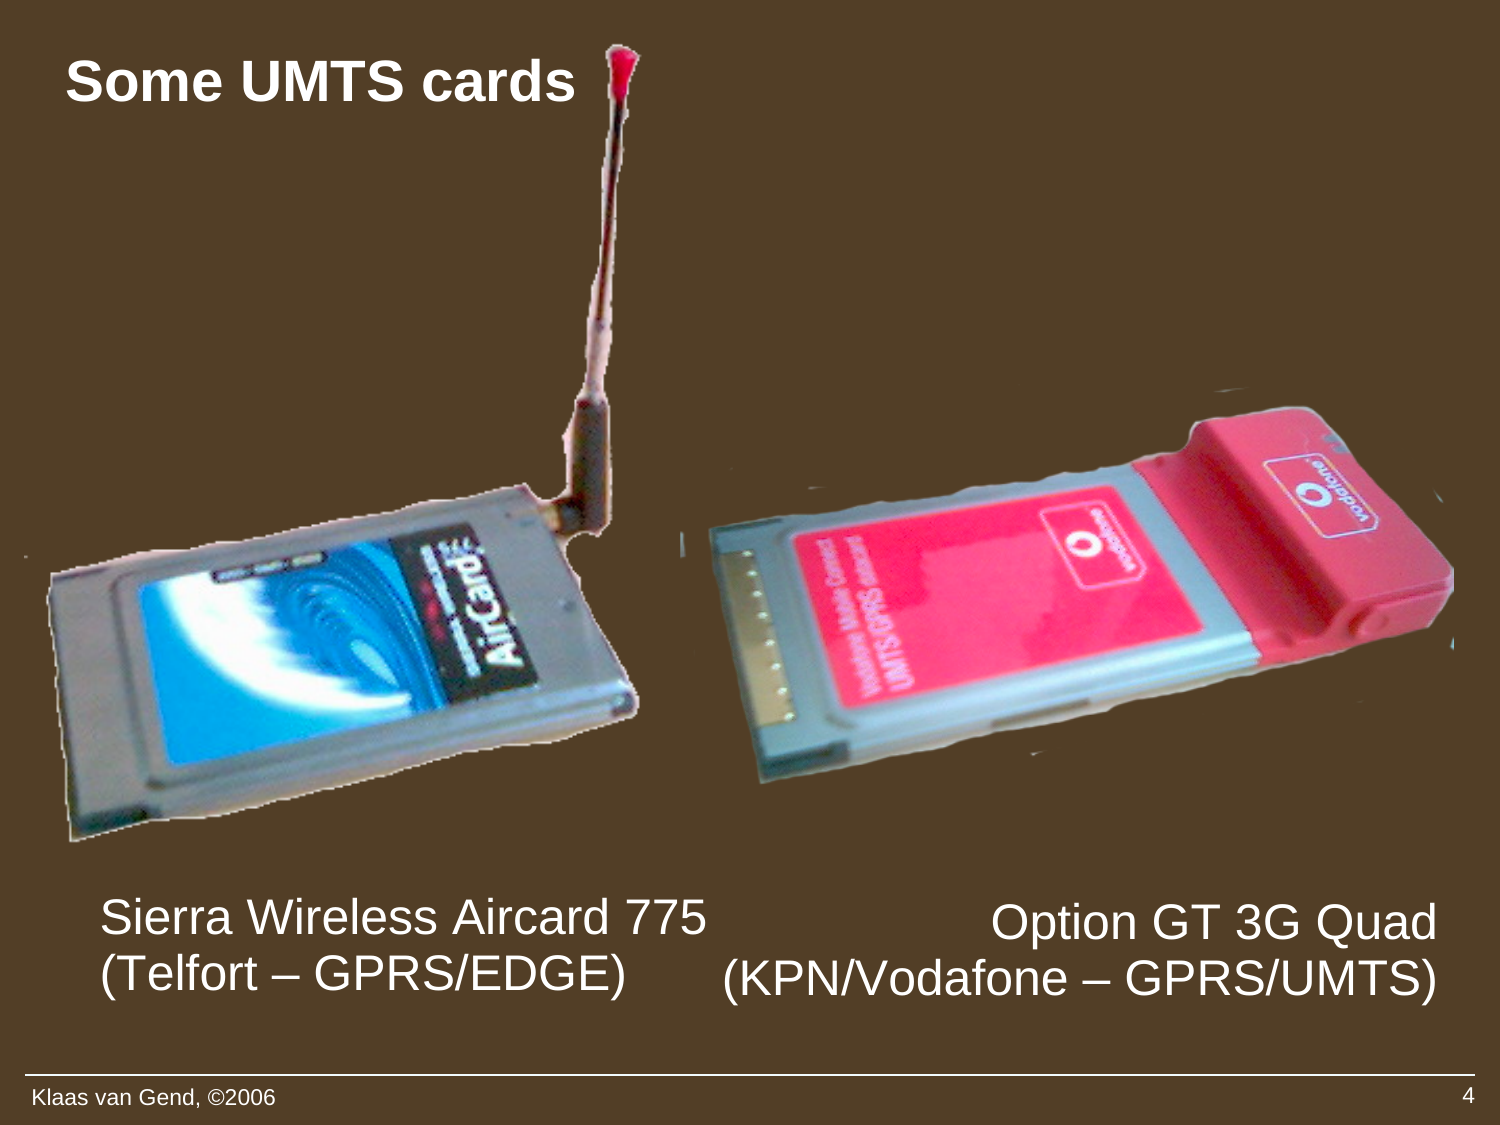

# Some UMTS cards
Sierra Wireless Aircard 775
(Telfort – GPRS/EDGE)
Option GT 3G Quad
(KPN/Vodafone – GPRS/UMTS)
4